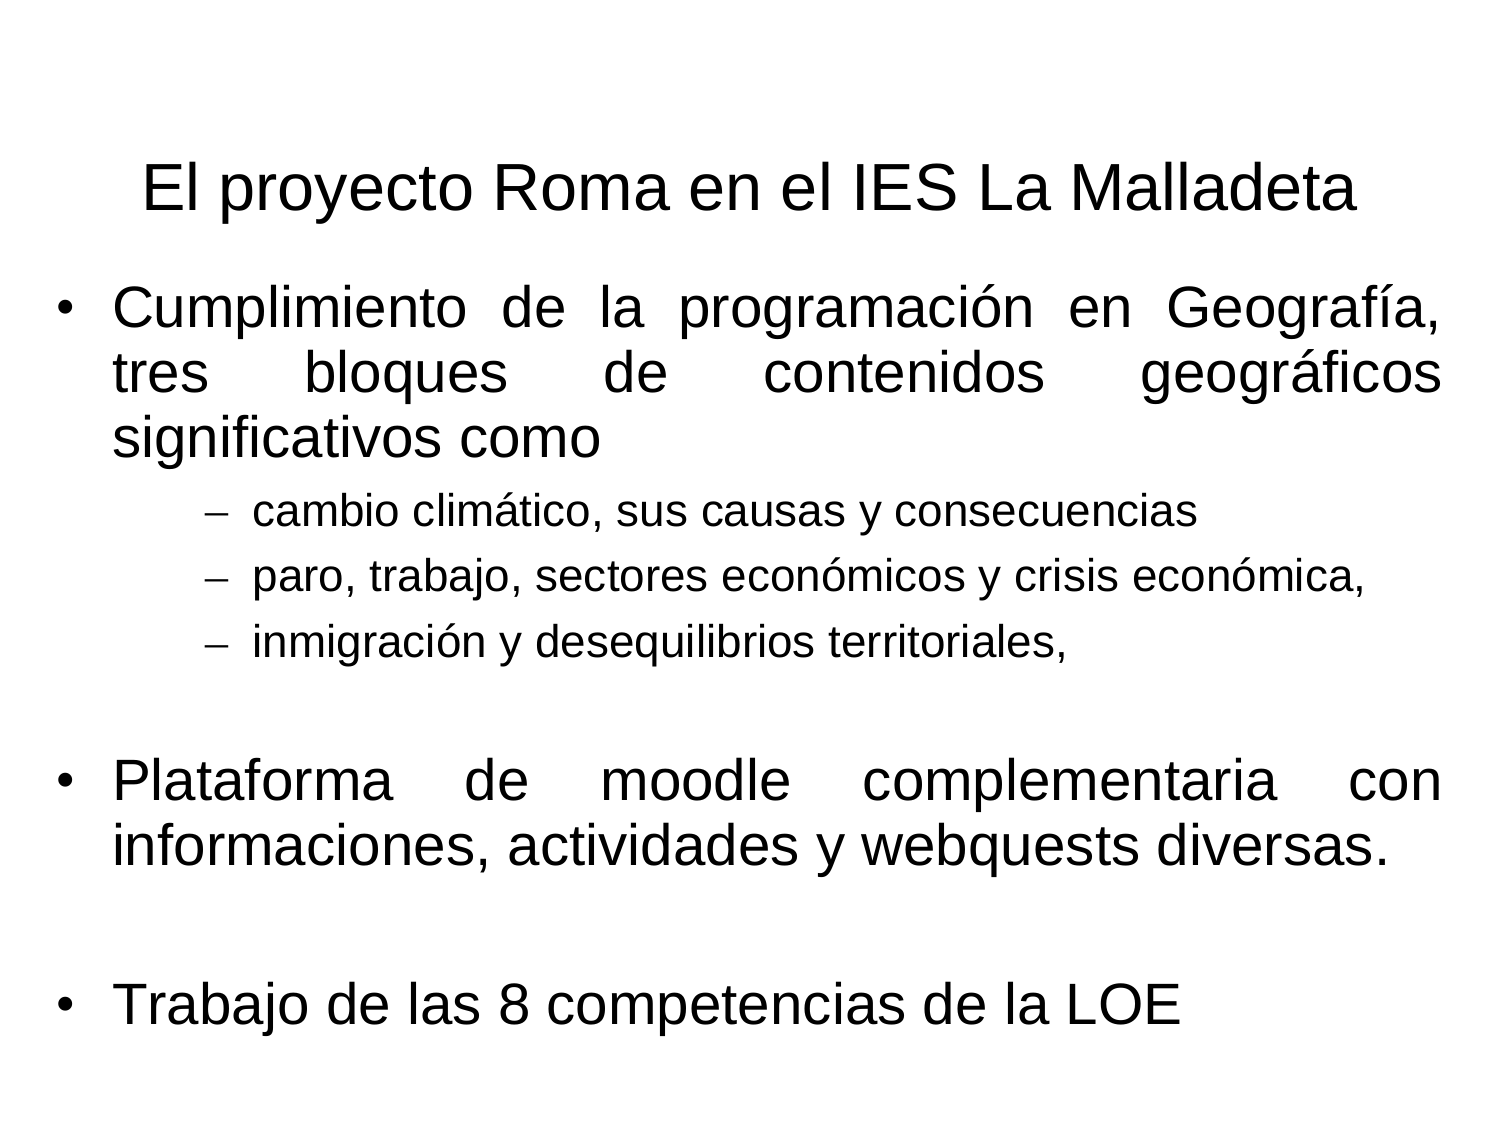

# El proyecto Roma en el IES La Malladeta
Cumplimiento de la programación en Geografía, tres bloques de contenidos geográficos significativos como
cambio climático, sus causas y consecuencias
paro, trabajo, sectores económicos y crisis económica,
inmigración y desequilibrios territoriales,
Plataforma de moodle complementaria con informaciones, actividades y webquests diversas.
Trabajo de las 8 competencias de la LOE